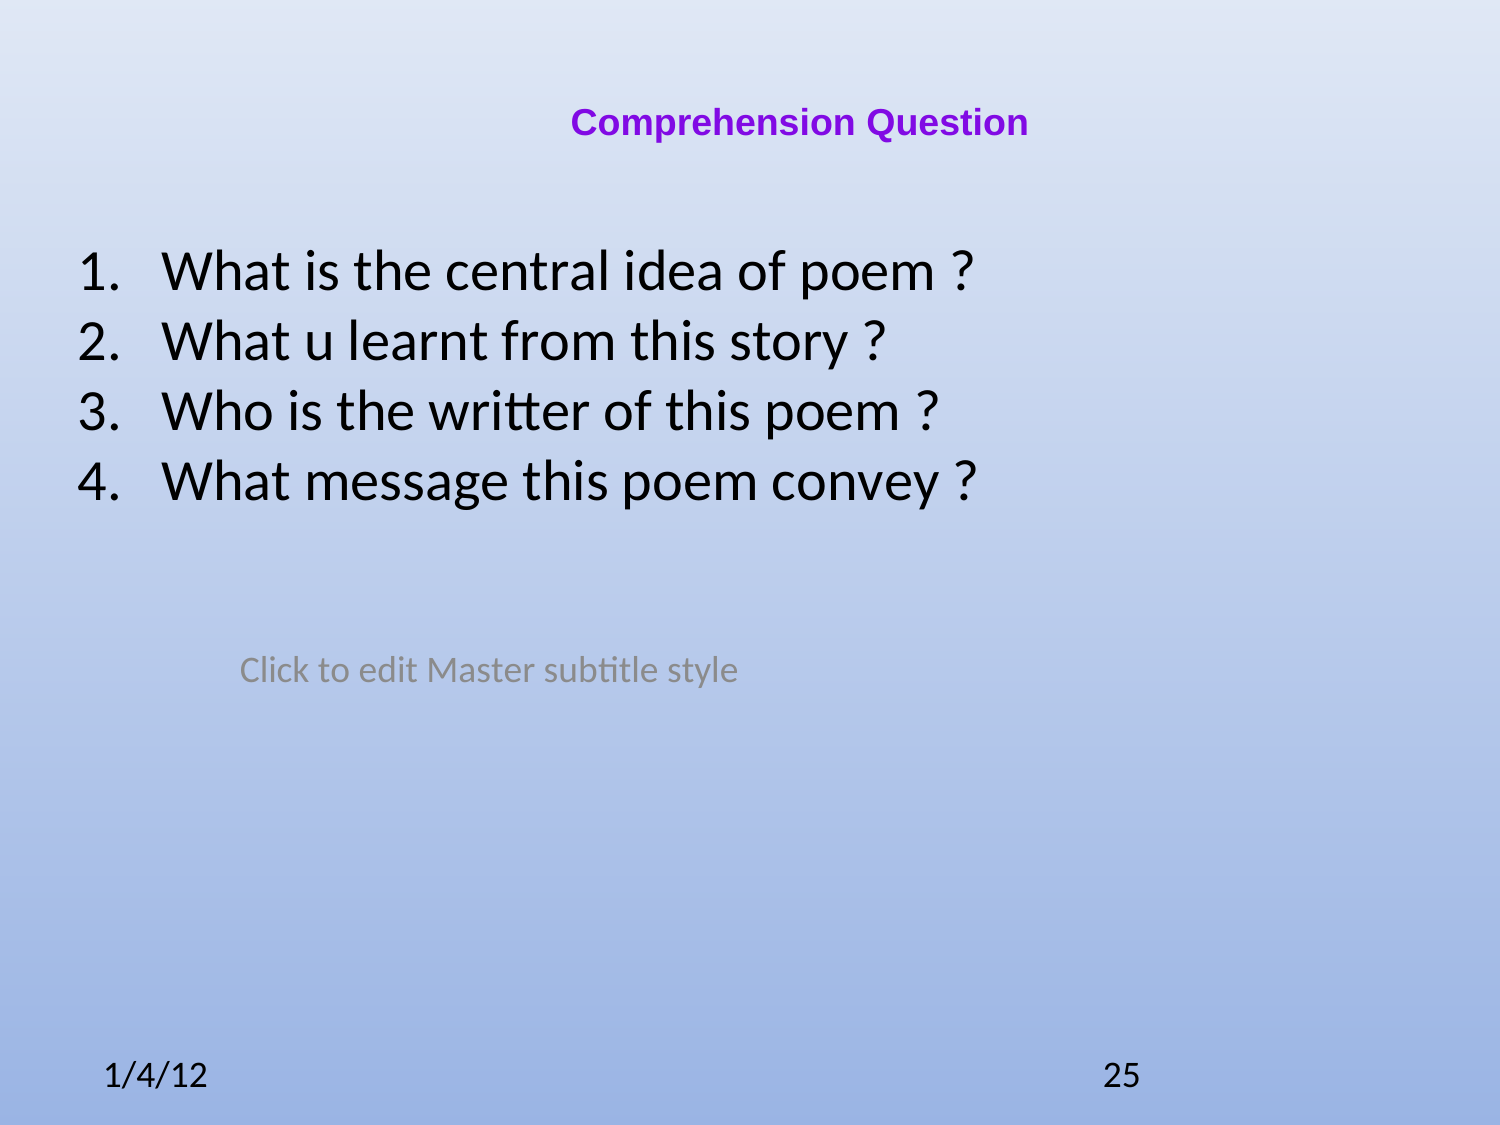

Comprehension Question
What is the central idea of poem ?
What u learnt from this story ?
Who is the writter of this poem ?
What message this poem convey ?